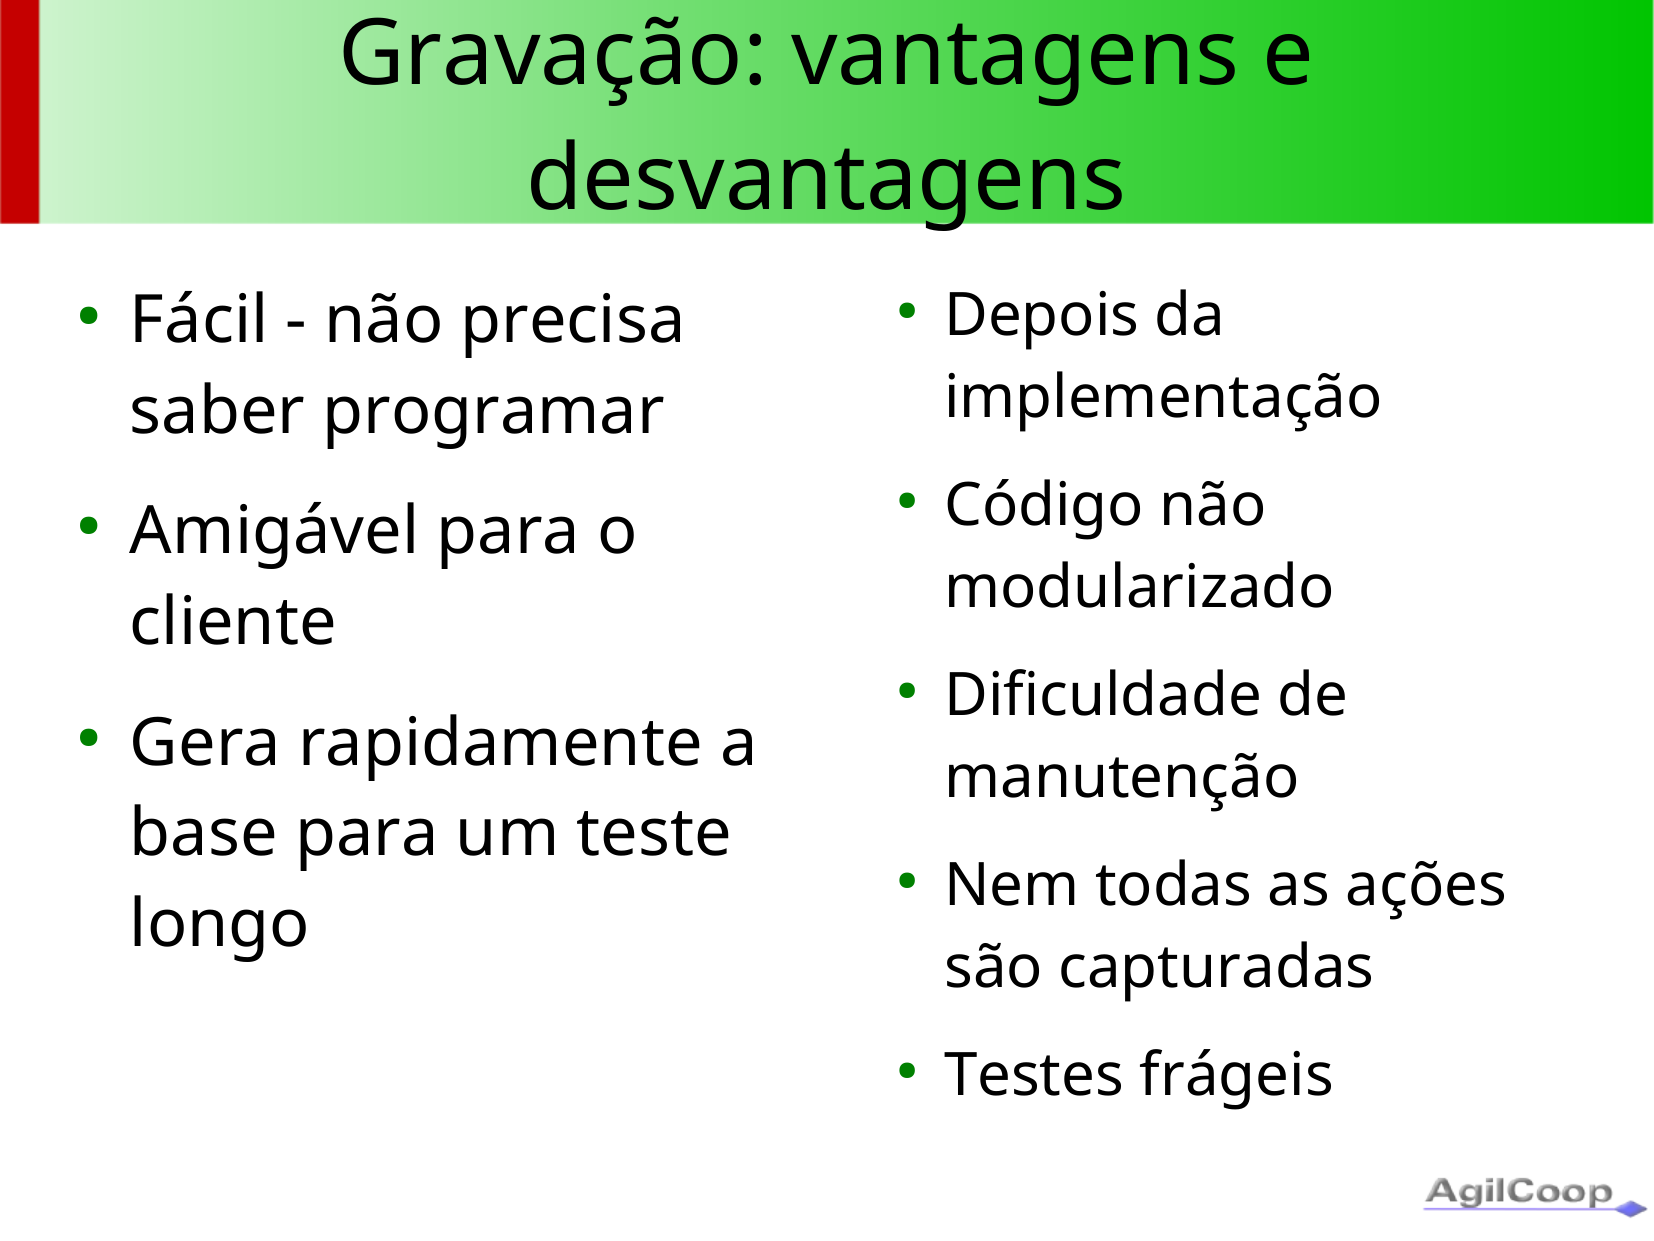

# Gravação: vantagens e desvantagens
Fácil - não precisa saber programar
Amigável para o cliente
Gera rapidamente a base para um teste longo
Depois da implementação
Código não modularizado
Dificuldade de manutenção
Nem todas as ações são capturadas
Testes frágeis